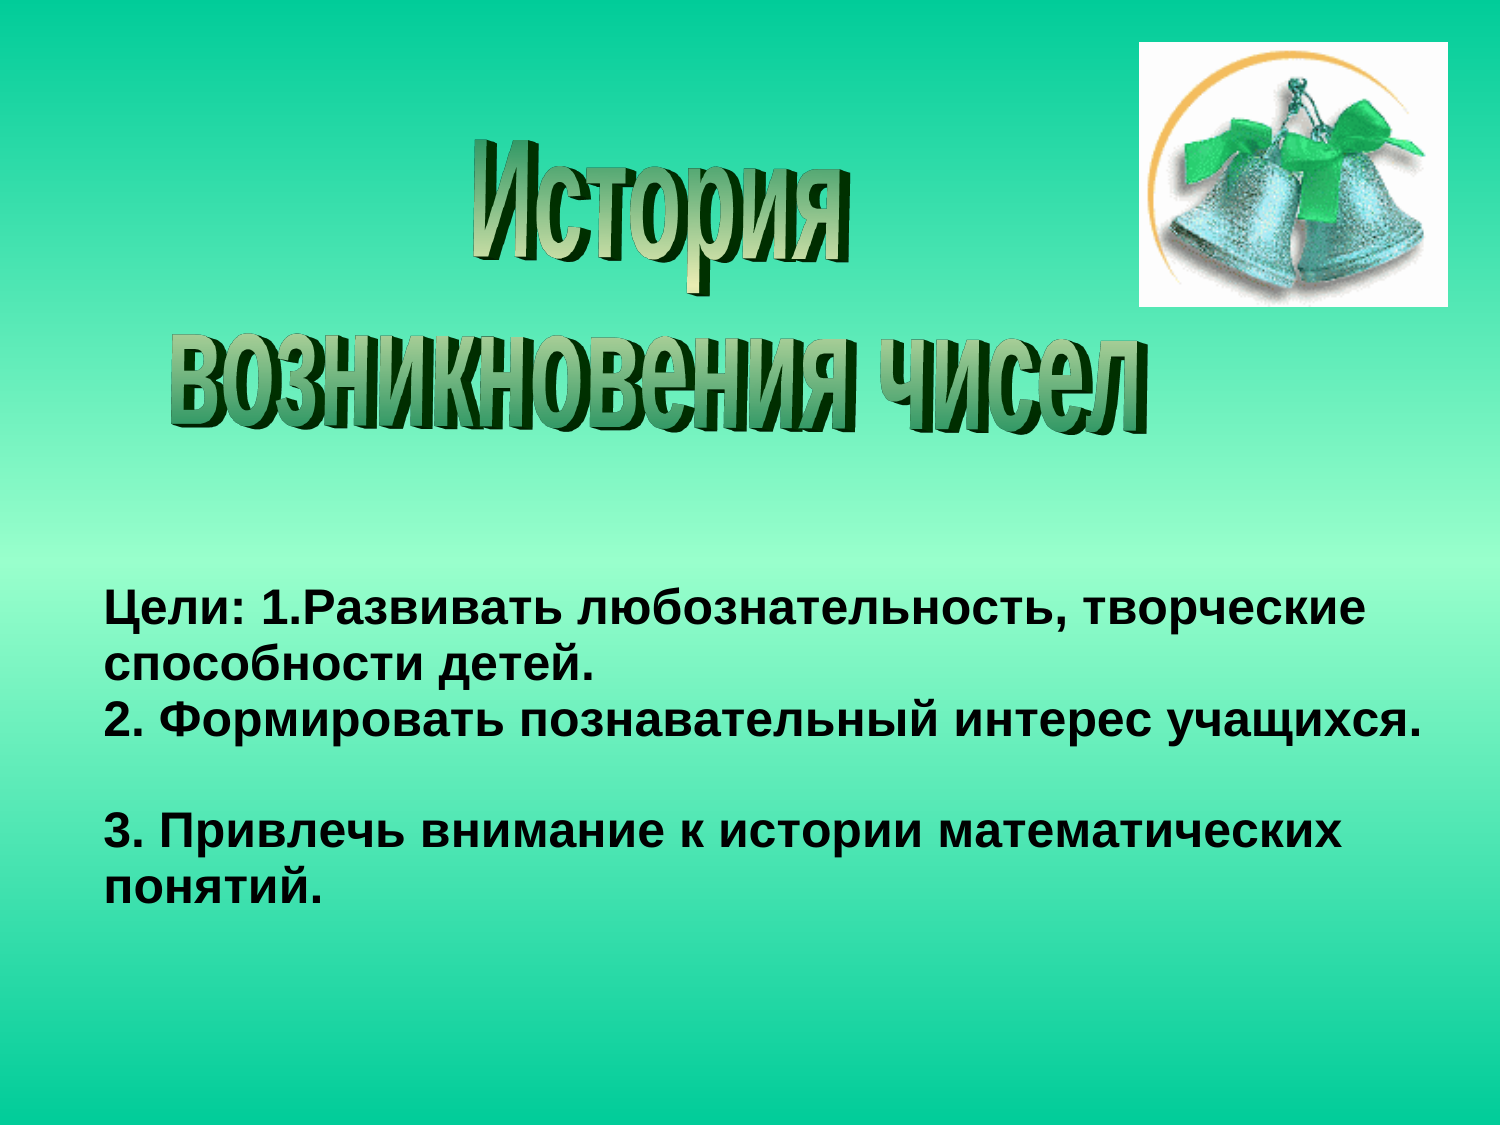

История
возникновения чисел
# Цели: 1.Развивать любознательность, творческие способности детей. 2. Формировать познавательный интерес учащихся. 3. Привлечь внимание к истории математических понятий.